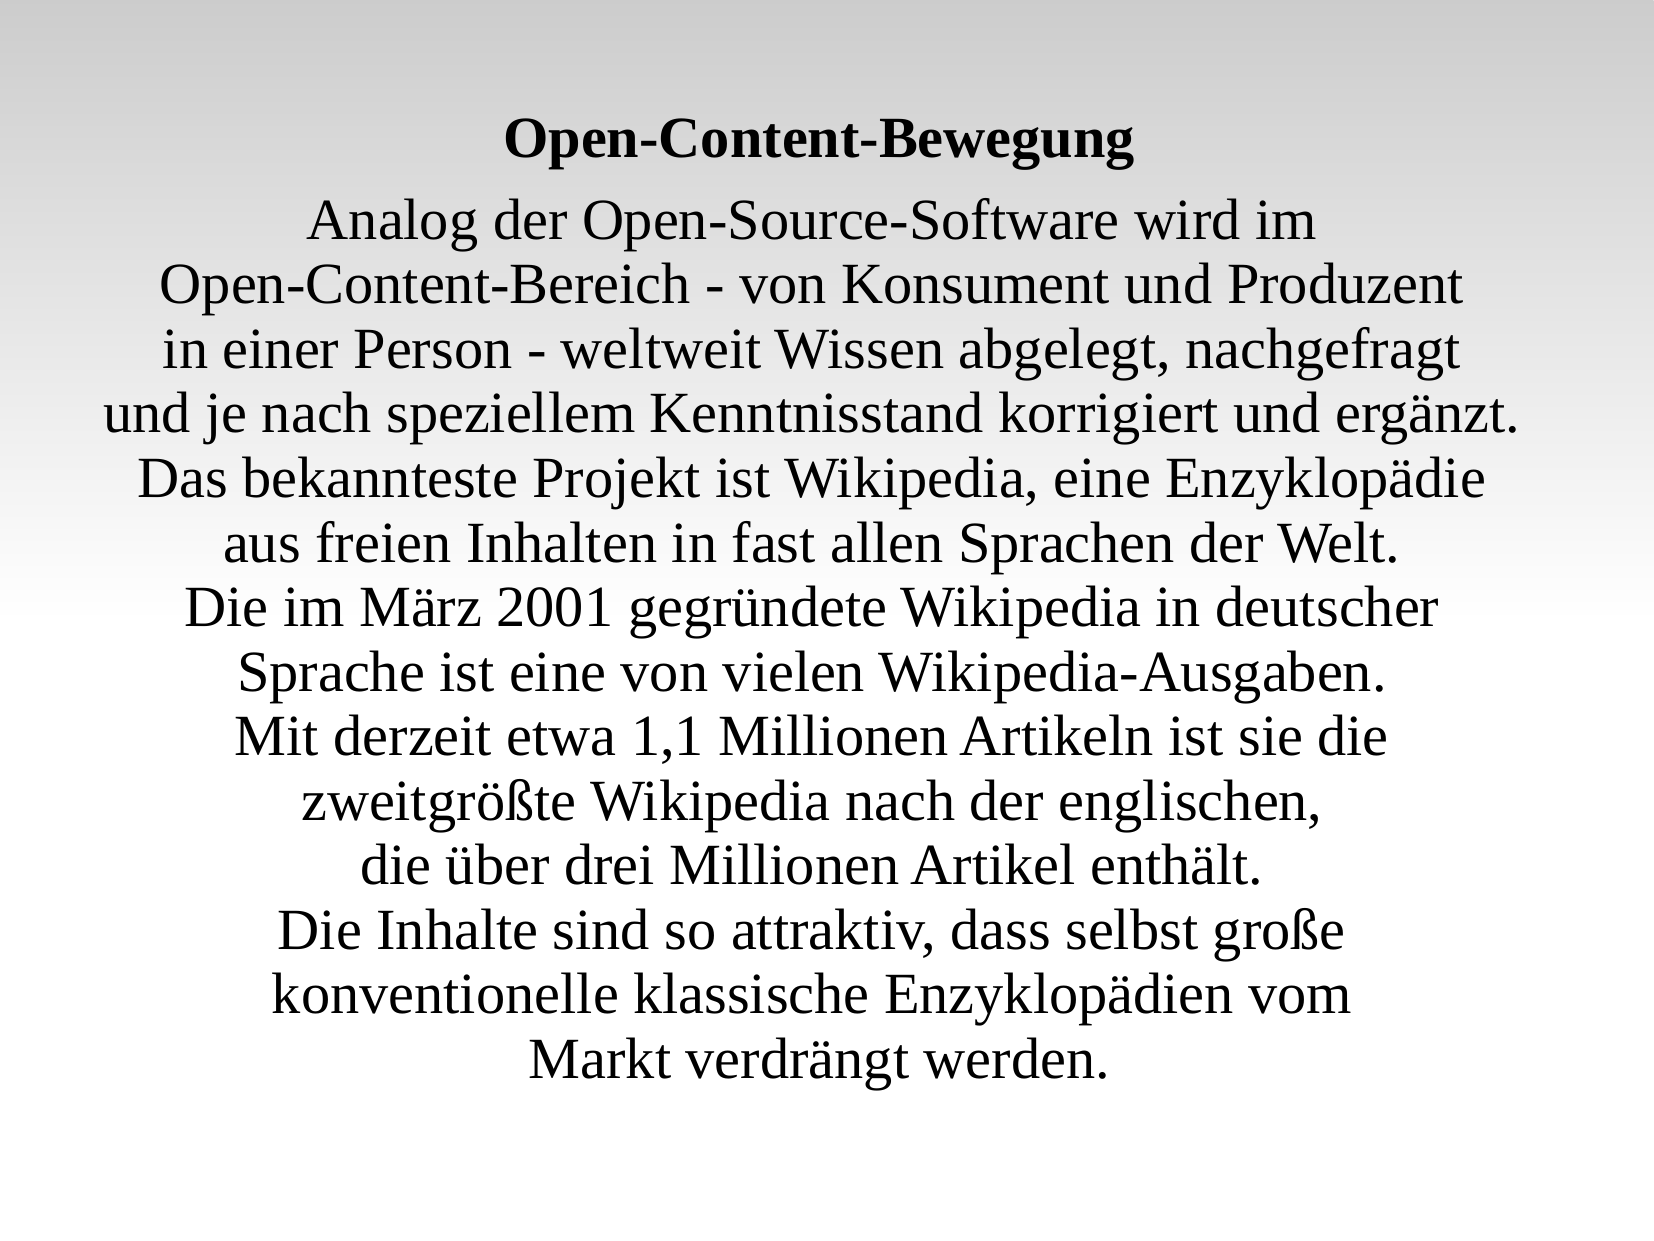

Open-Content-Bewegung
Analog der Open-Source-Software wird im
Open-Content-Bereich - von Konsument und Produzent
in einer Person - weltweit Wissen abgelegt, nachgefragt
und je nach speziellem Kenntnisstand korrigiert und ergänzt.
Das bekannteste Projekt ist Wikipedia, eine Enzyklopädie
aus freien Inhalten in fast allen Sprachen der Welt.
Die im März 2001 gegründete Wikipedia in deutscher
Sprache ist eine von vielen Wikipedia-Ausgaben.
Mit derzeit etwa 1,1 Millionen Artikeln ist sie die
zweitgrößte Wikipedia nach der englischen,
die über drei Millionen Artikel enthält.
Die Inhalte sind so attraktiv, dass selbst große
konventionelle klassische Enzyklopädien vom
Markt verdrängt werden.